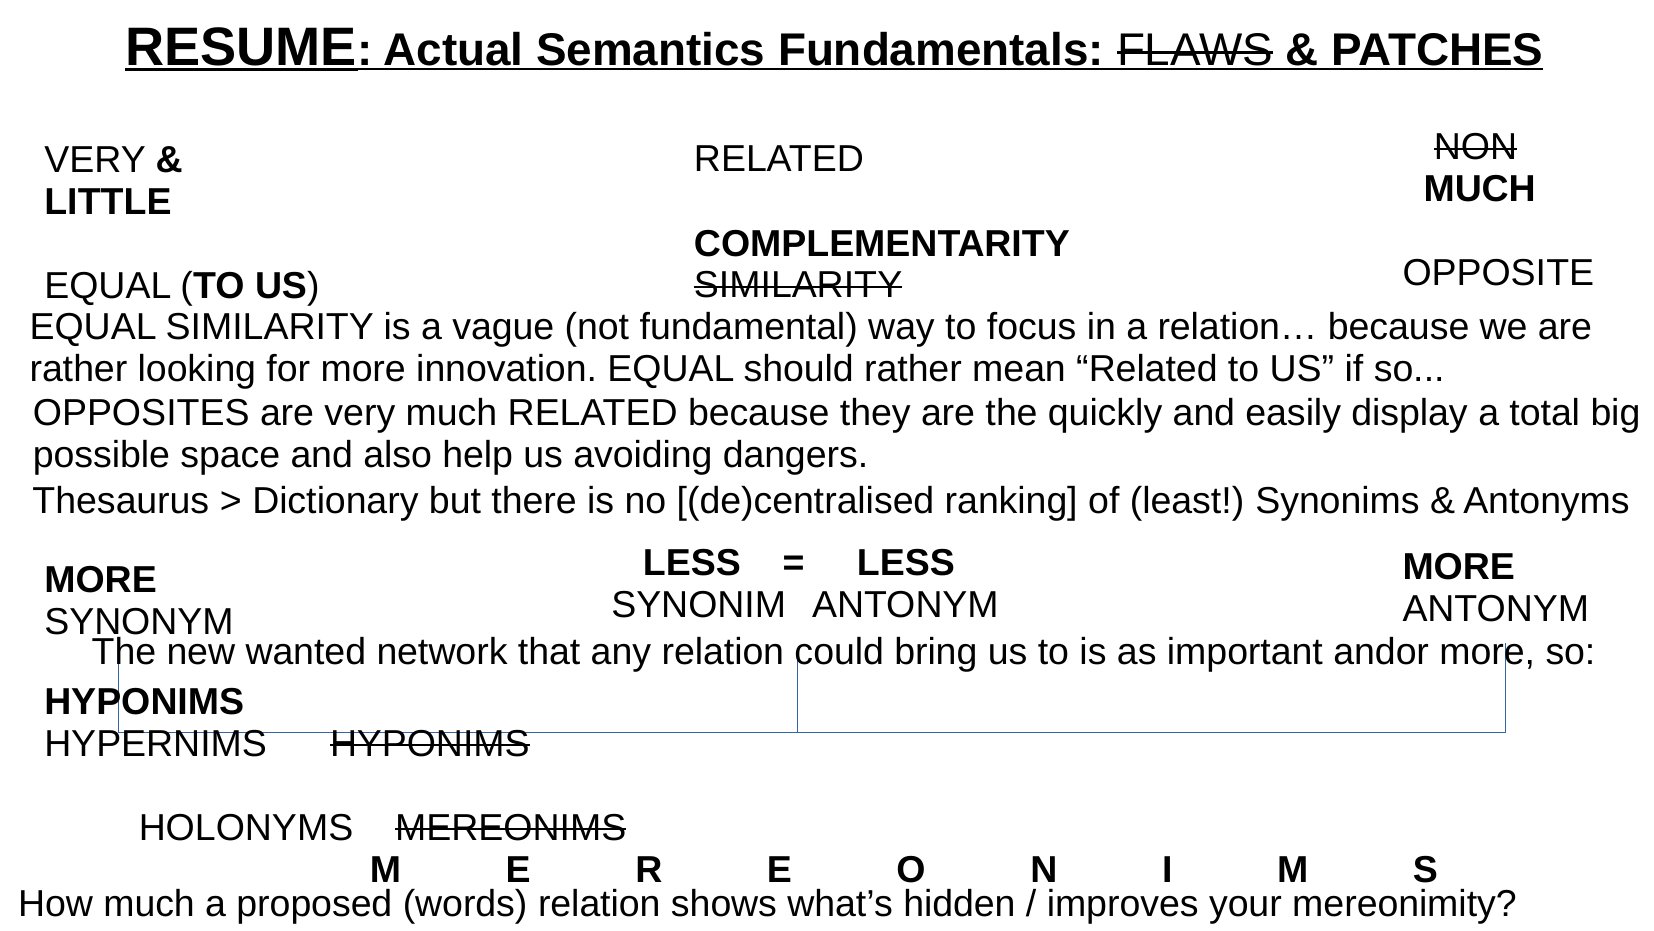

RESUME: Actual Semantics Fundamentals: FLAWS & PATCHES
RELATED
COMPLEMENTARITY
SIMILARITY
 NON
 MUCH
OPPOSITE
MORE
ANTONYM
VERY &
LITTLE
EQUAL (TO US)
MORE
SYNONYM
EQUAL SIMILARITY is a vague (not fundamental) way to focus in a relation… because we are rather looking for more innovation. EQUAL should rather mean “Related to US” if so...
OPPOSITES are very much RELATED because they are the quickly and easily display a total big possible space and also help us avoiding dangers.
Thesaurus > Dictionary but there is no [(de)centralised ranking] of (least!) Synonims & Antonyms
 LESS = LESS
 SYNONIM
 ANTONYM
 The new wanted network that any relation could bring us to is as important andor more, so:
How much a proposed (words) relation shows what’s hidden / improves your mereonimity?
HYPONIMS
HYPERNIMS HYPONIMS
 HOLONYMS MEREONIMS
 M E R E O N I M S